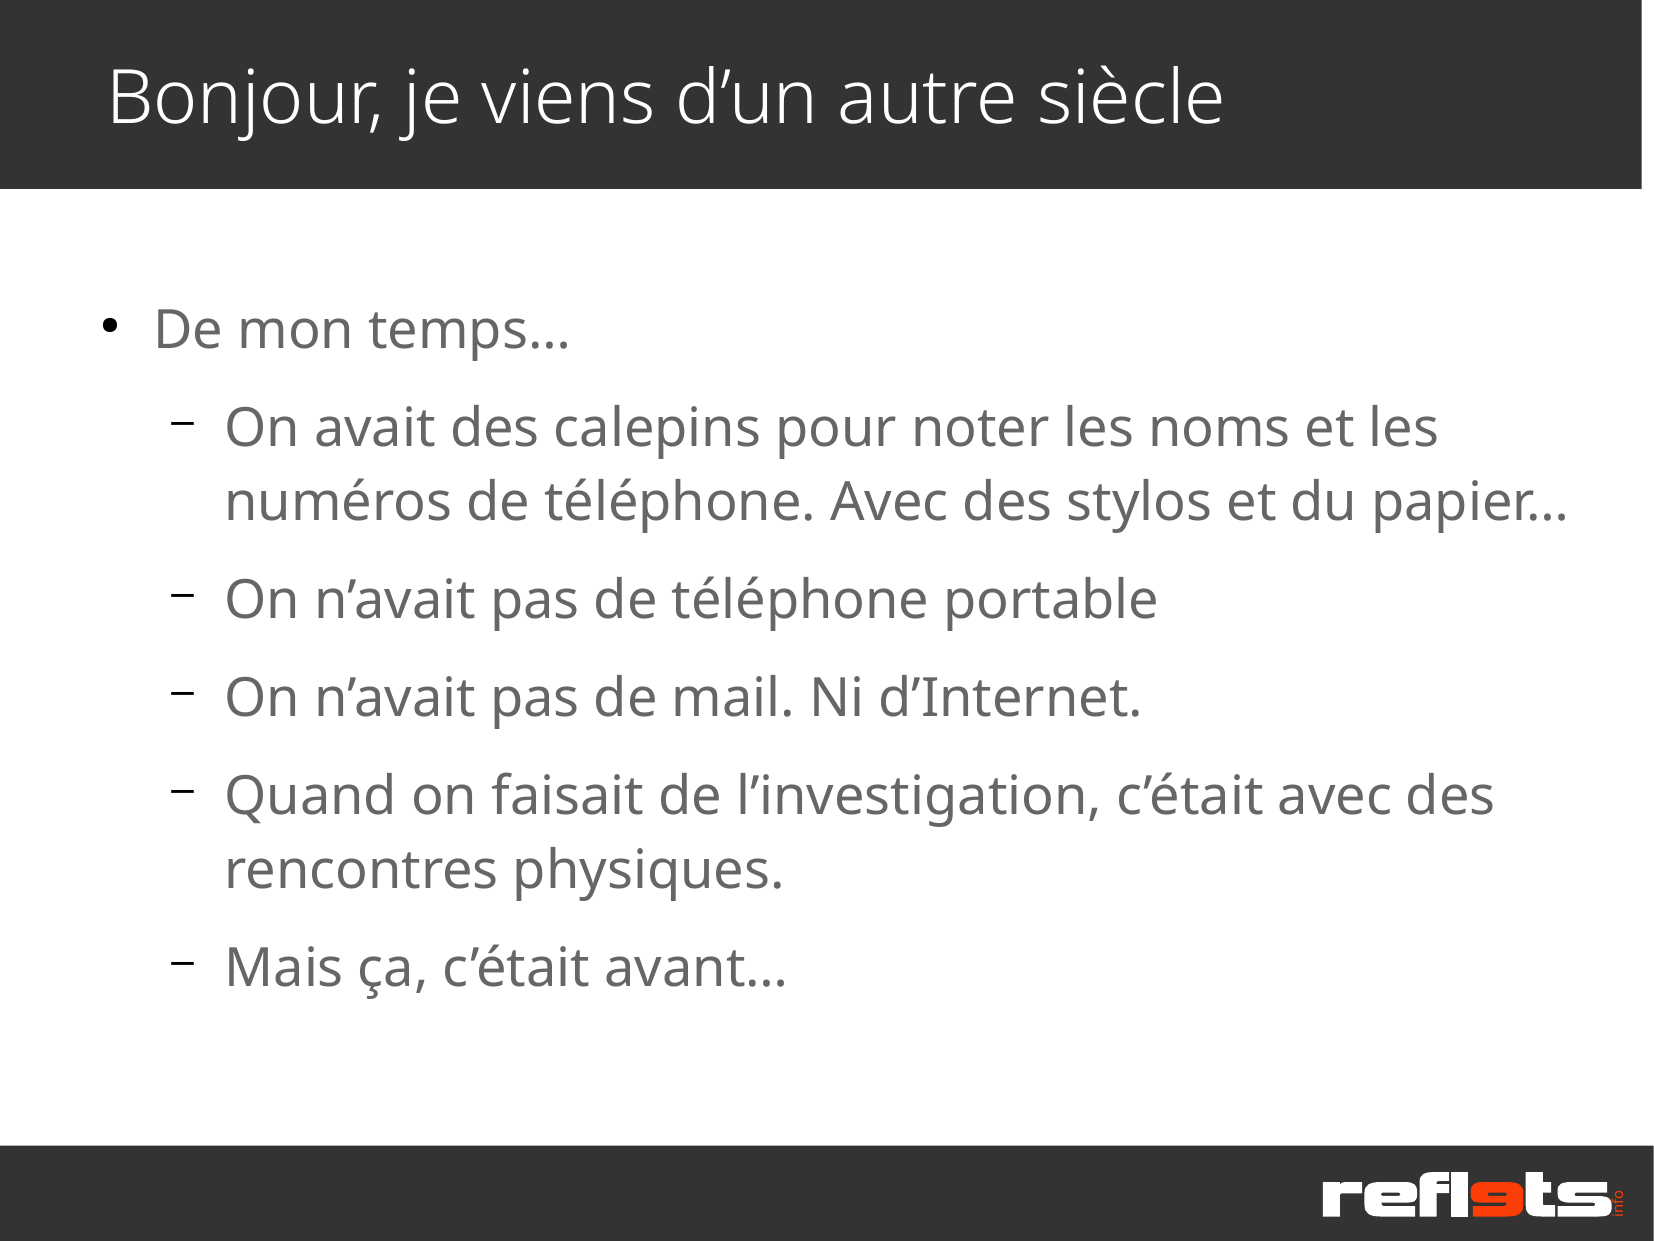

# Bonjour, je viens d’un autre siècle
De mon temps…
On avait des calepins pour noter les noms et les numéros de téléphone. Avec des stylos et du papier…
On n’avait pas de téléphone portable
On n’avait pas de mail. Ni d’Internet.
Quand on faisait de l’investigation, c’était avec des rencontres physiques.
Mais ça, c’était avant…